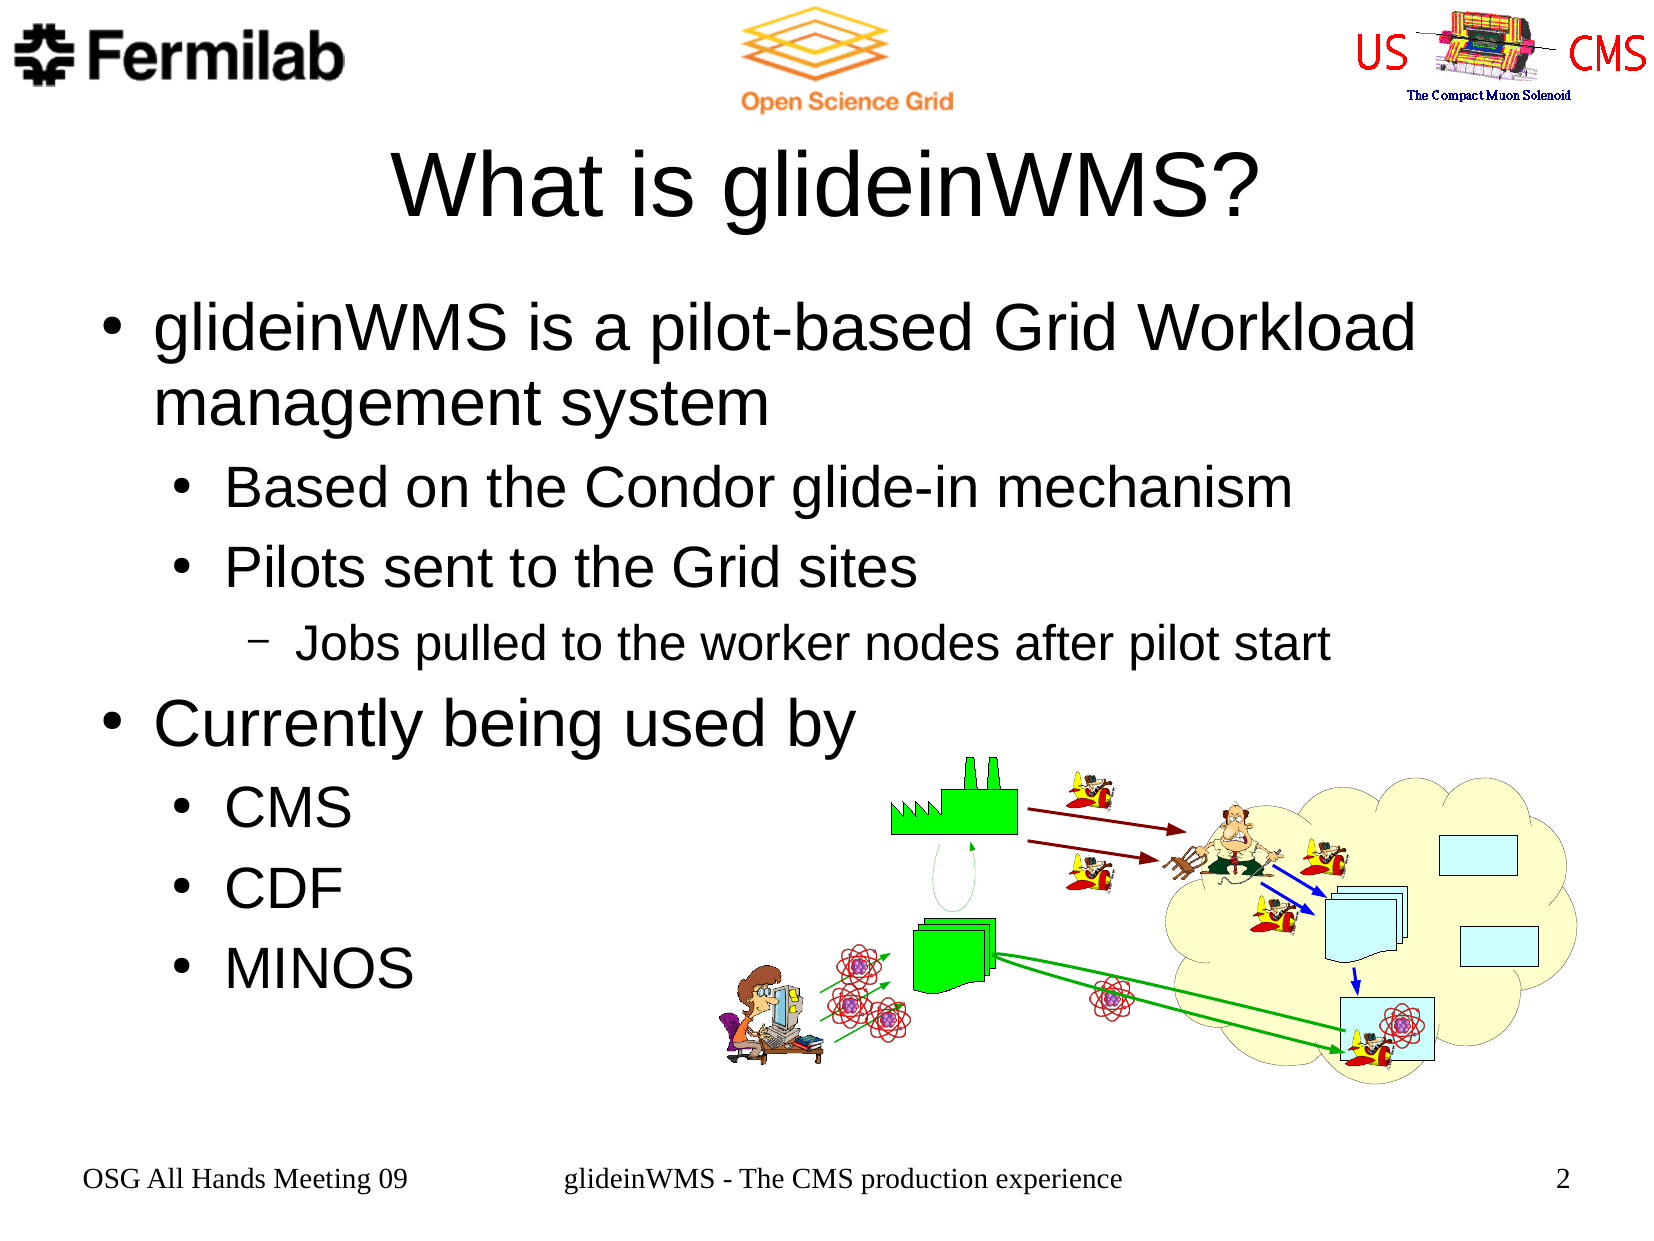

# What is glideinWMS?
glideinWMS is a pilot-based Grid Workload management system
Based on the Condor glide-in mechanism
Pilots sent to the Grid sites
Jobs pulled to the worker nodes after pilot start
Currently being used by
CMS
CDF
MINOS
OSG All Hands Meeting 09
glideinWMS - The CMS production experience
2